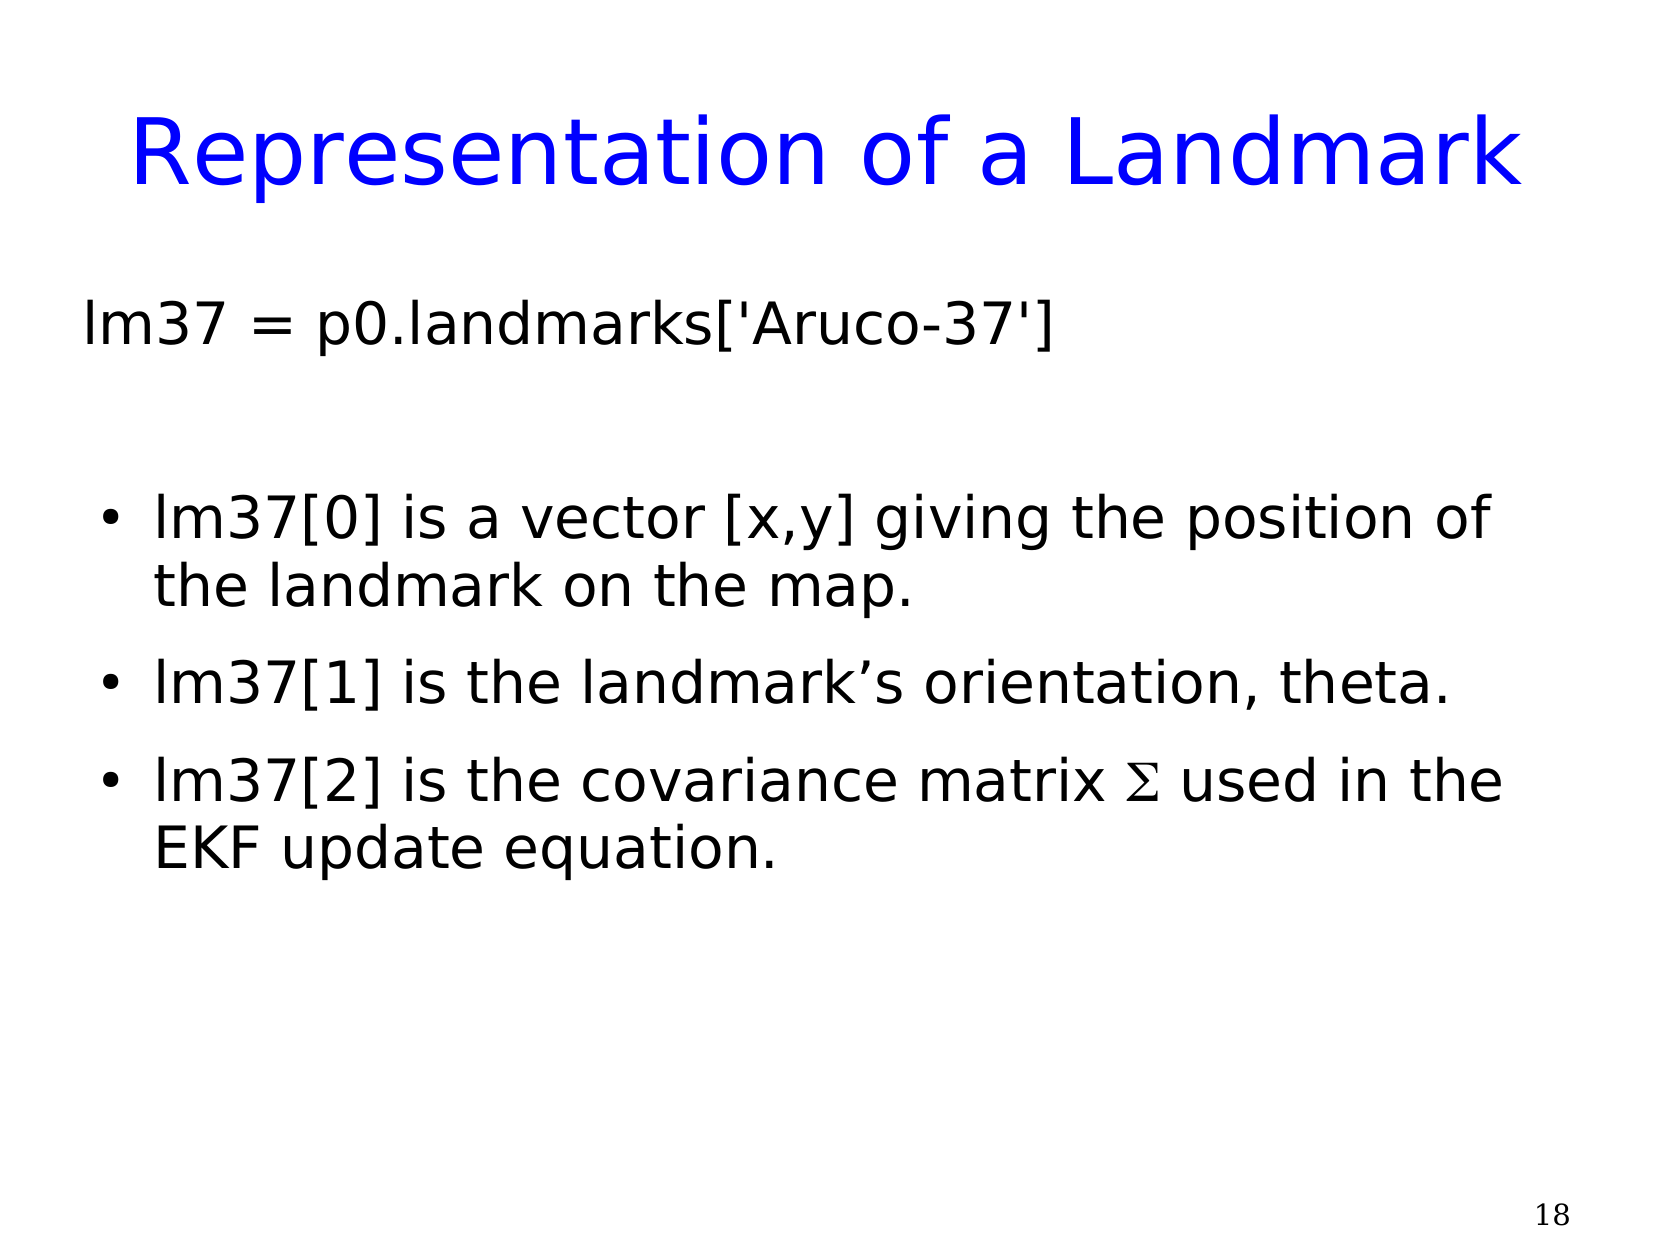

# Representation of a Landmark
lm37 = p0.landmarks['Aruco-37']
lm37[0] is a vector [x,y] giving the position of the landmark on the map.
lm37[1] is the landmark’s orientation, theta.
lm37[2] is the covariance matrix S used in the EKF update equation.
18